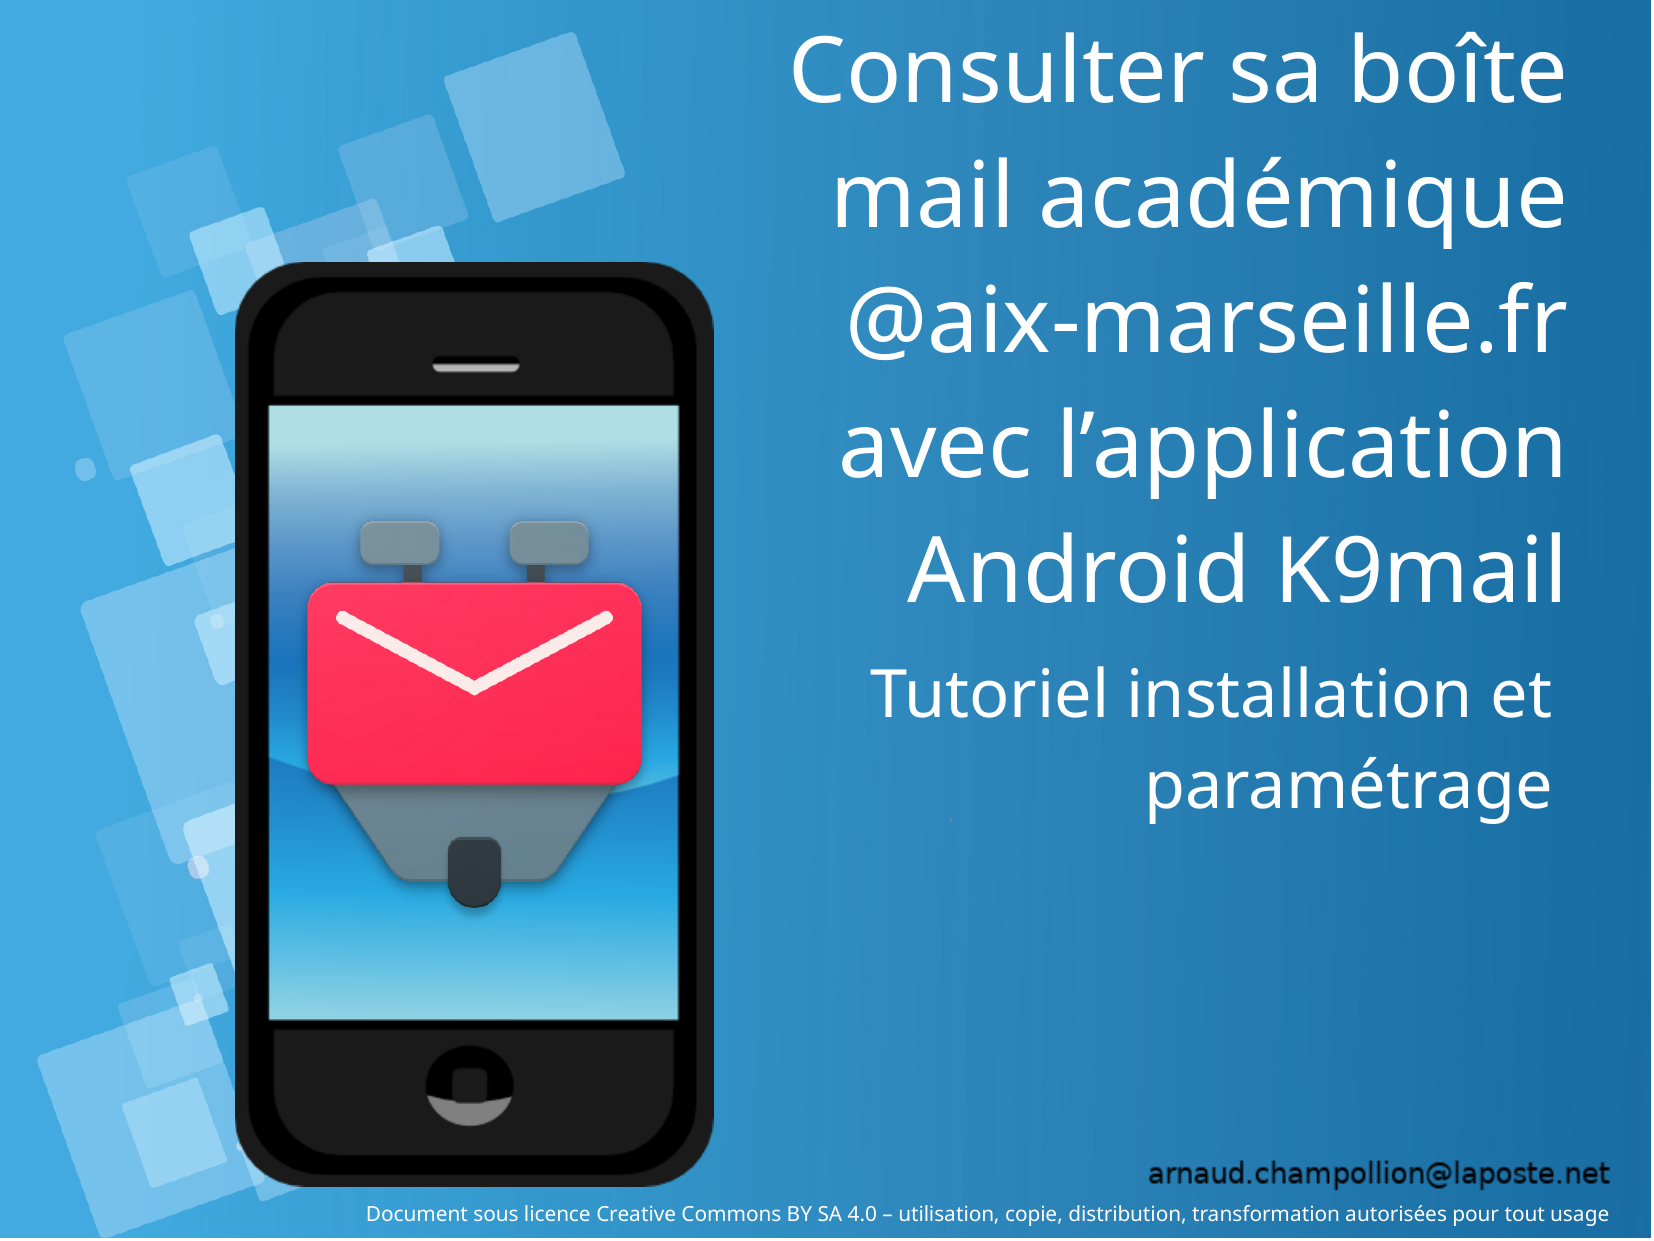

# Consulter sa boîte mail académique @aix-marseille.fr avec l’application Android K9mail
Tutoriel installation et paramétrage
Document sous licence Creative Commons BY SA 4.0 – utilisation, copie, distribution, transformation autorisées pour tout usage